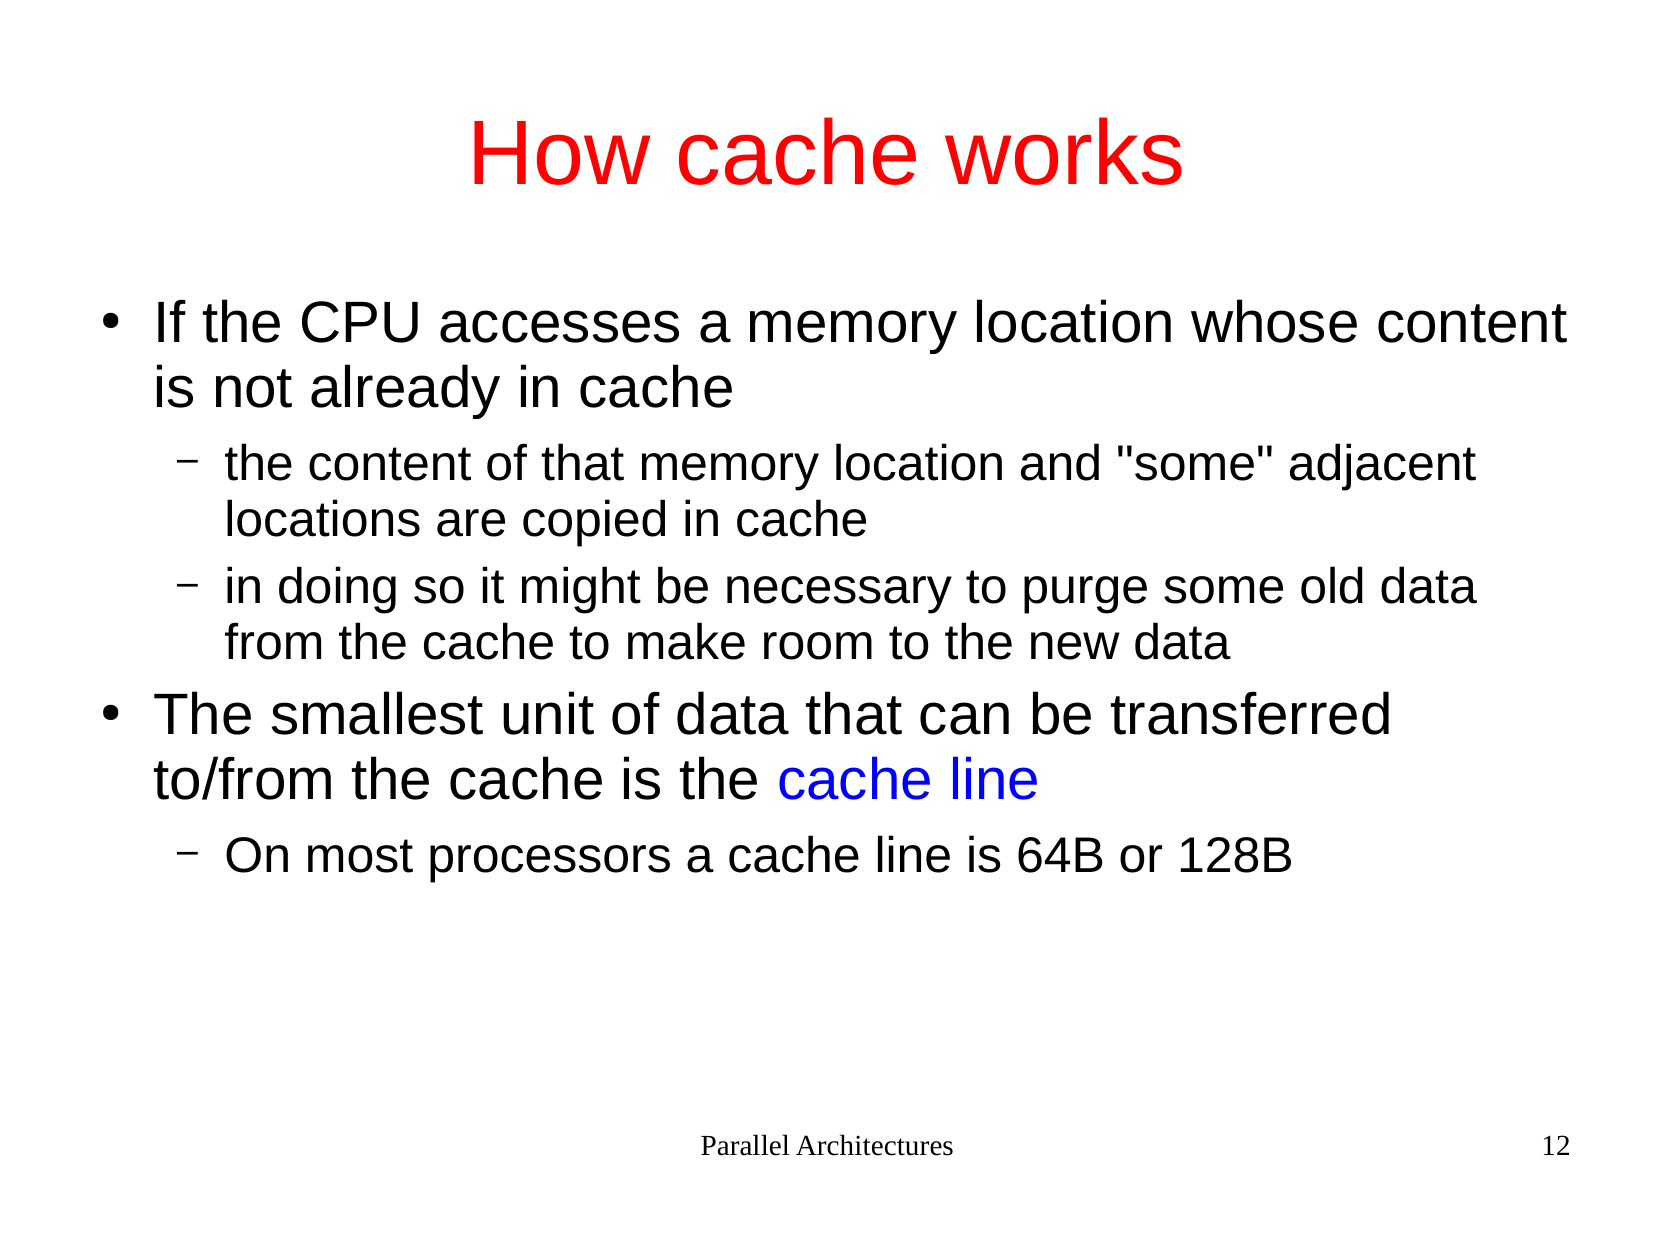

# How cache works
If the CPU accesses a memory location whose content is not already in cache
the content of that memory location and "some" adjacent locations are copied in cache
in doing so it might be necessary to purge some old data from the cache to make room to the new data
The smallest unit of data that can be transferred to/from the cache is the cache line
On most processors a cache line is 64B or 128B
Parallel Architectures
12